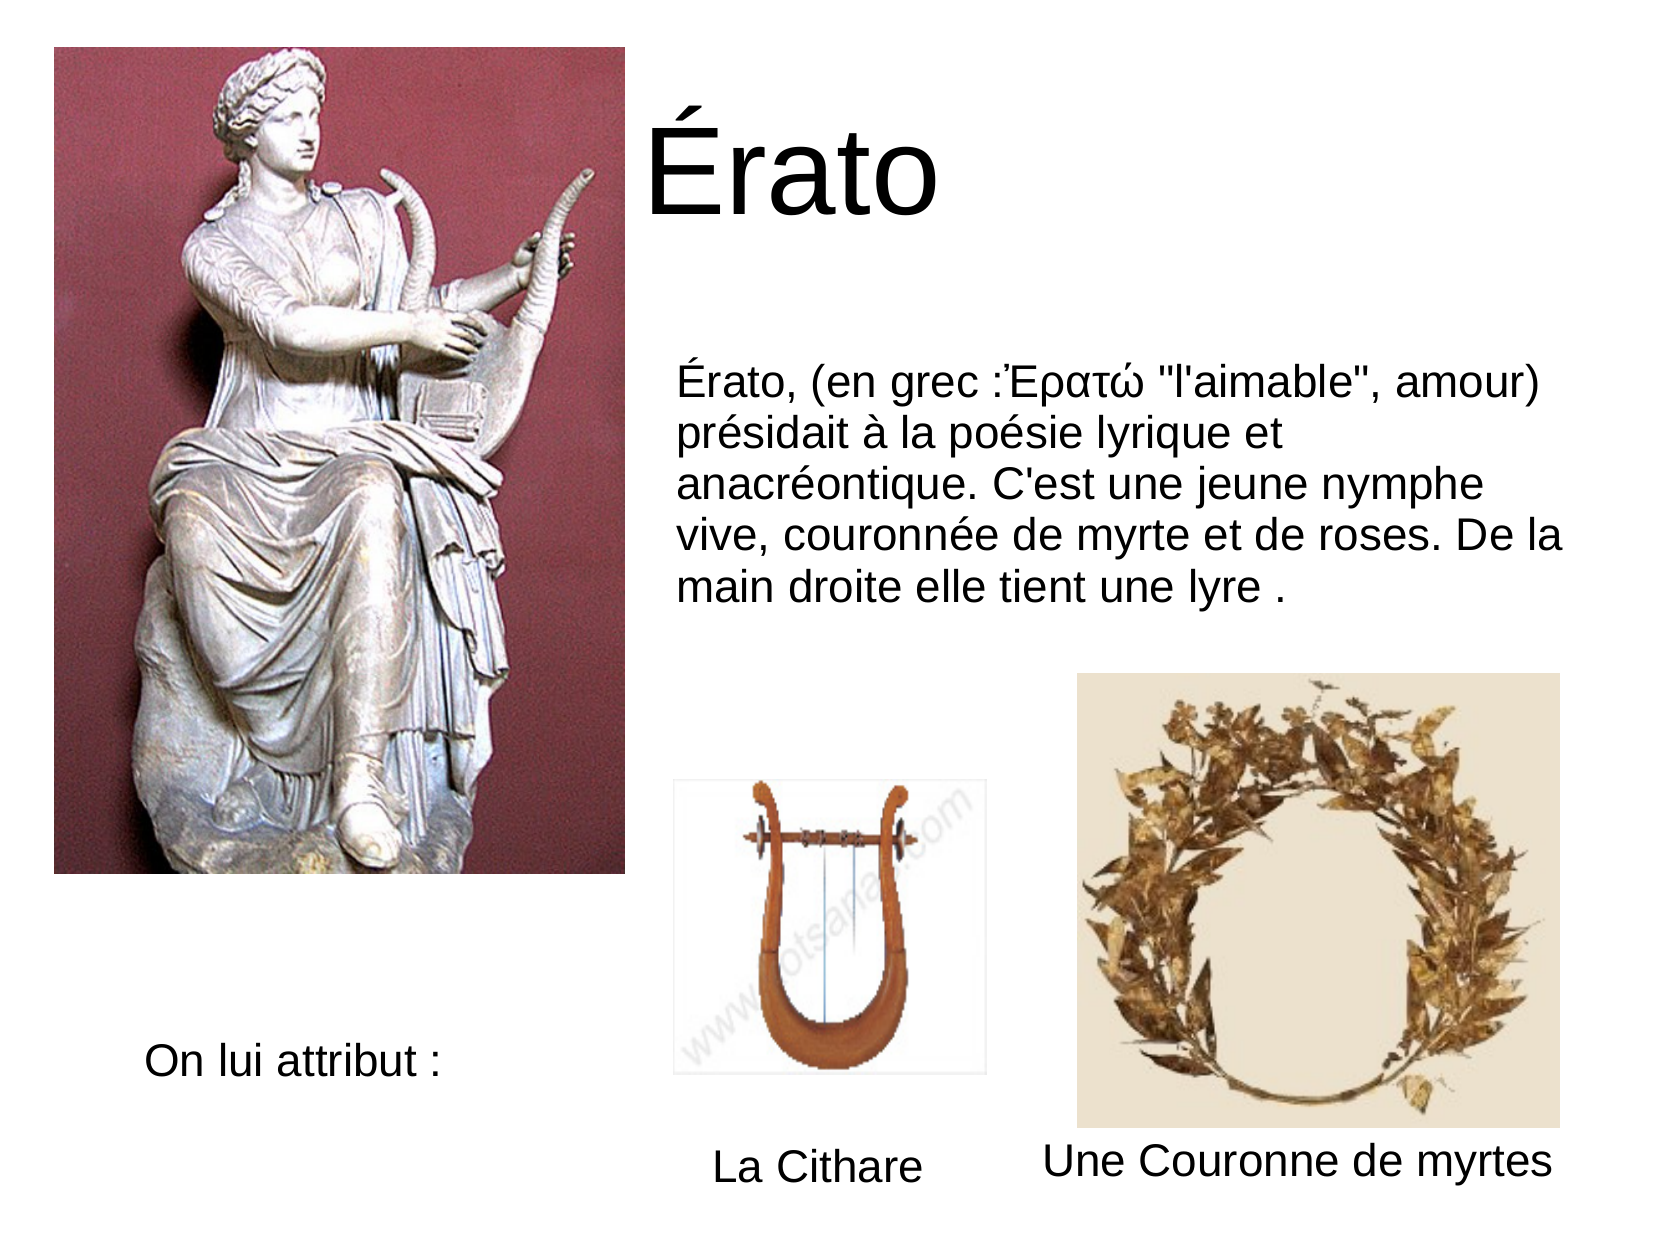

Érato
Érato, (en grec :Ἐρατώ "l'aimable", amour) présidait à la poésie lyrique et anacréontique. C'est une jeune nymphe vive, couronnée de myrte et de roses. De la main droite elle tient une lyre .
On lui attribut :
Une Couronne de myrtes
 La Cithare